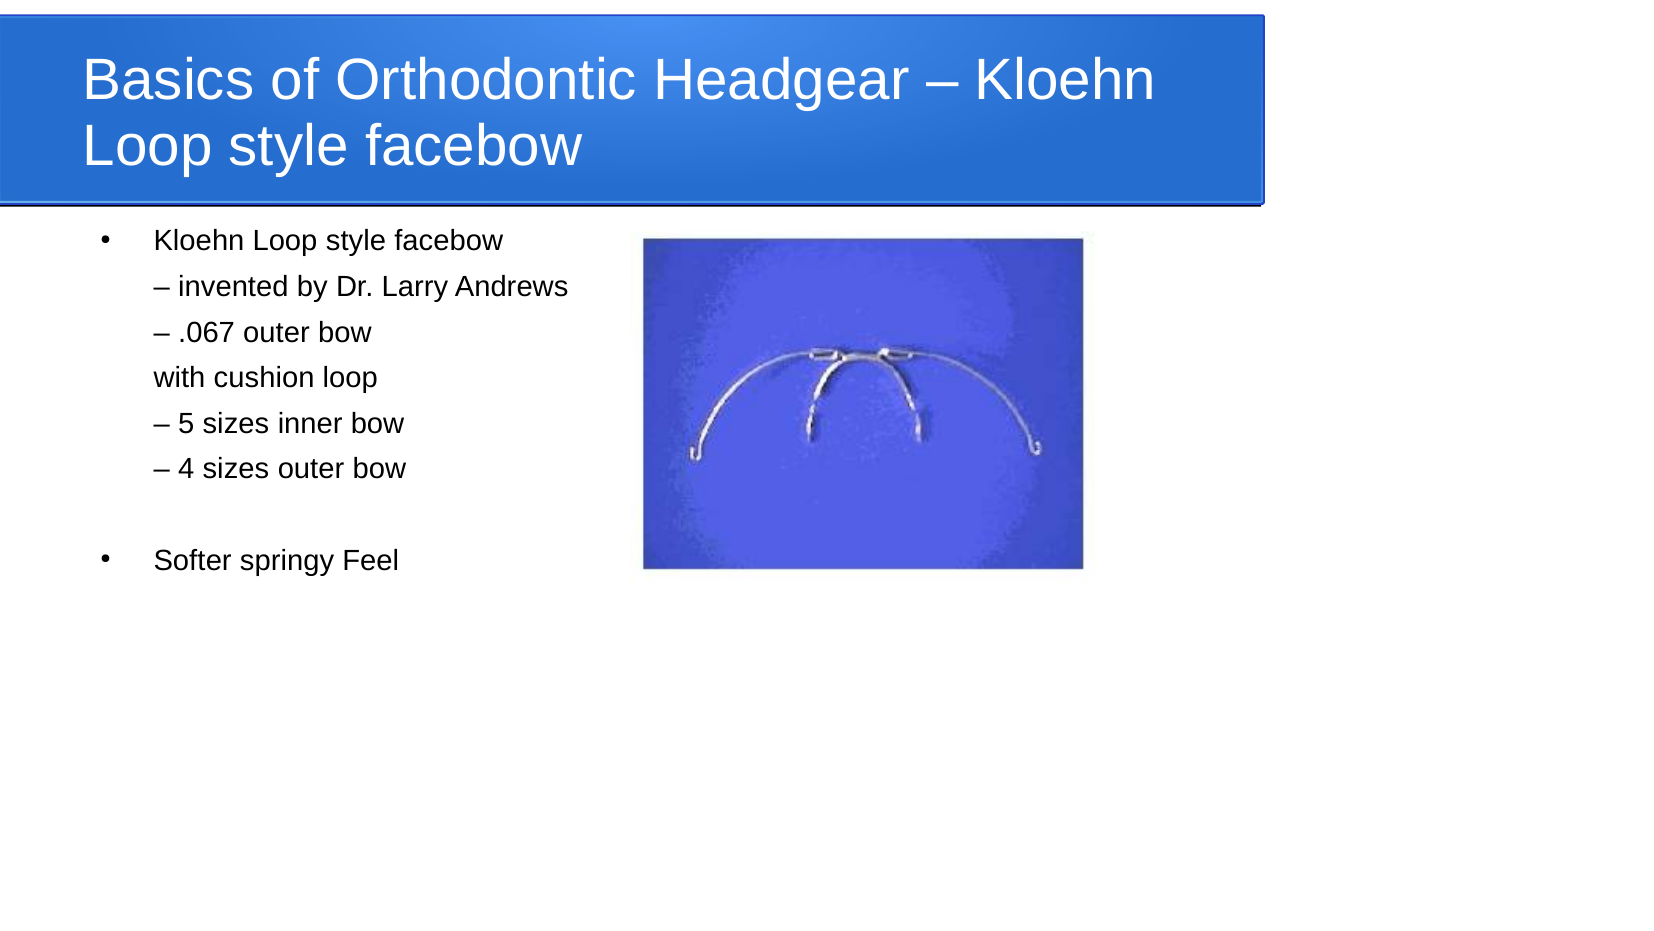

# Basics of Orthodontic Headgear – Kloehn Loop style facebow
Kloehn Loop style facebow
– invented by Dr. Larry Andrews
– .067 outer bow
with cushion loop
– 5 sizes inner bow
– 4 sizes outer bow
Softer springy Feel